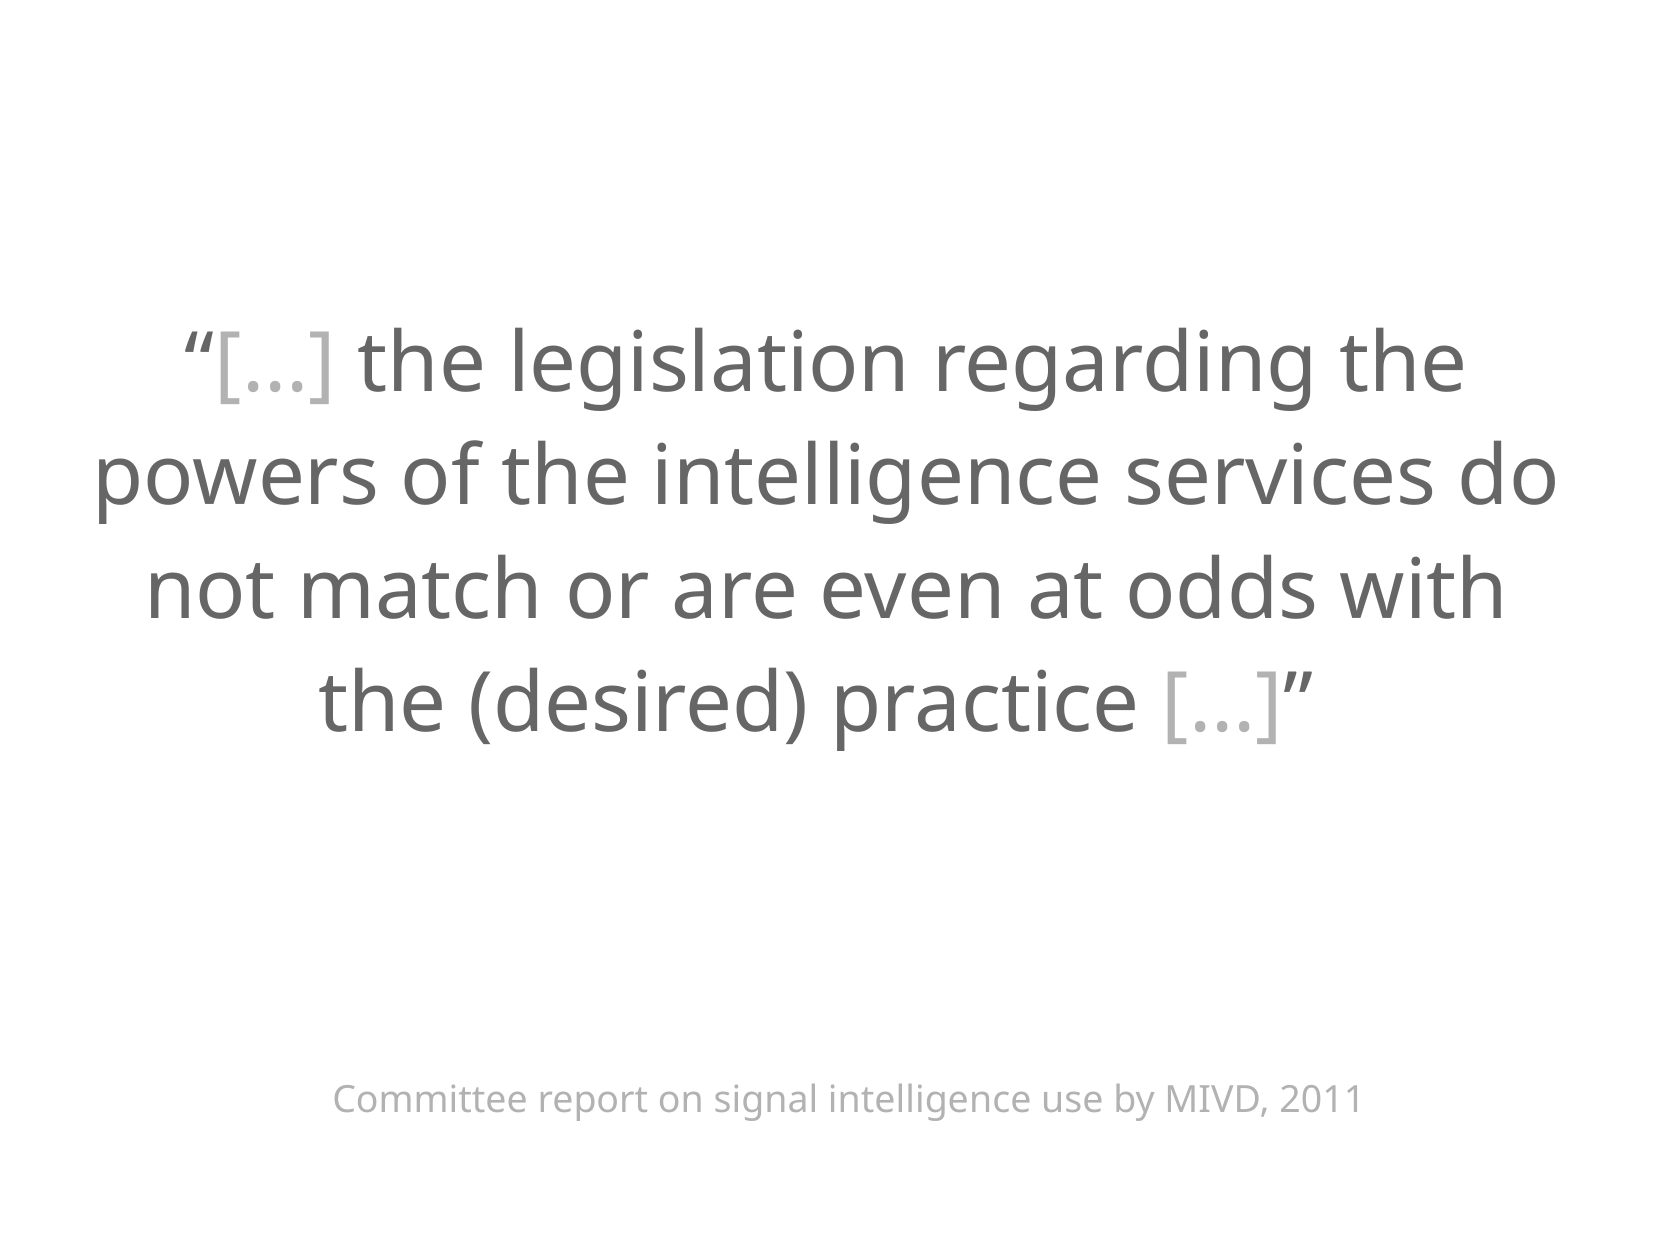

# “[...] the legislation regarding the powers of the intelligence services do not match or are even at odds with the (desired) practice [...]”
Committee report on signal intelligence use by MIVD, 2011